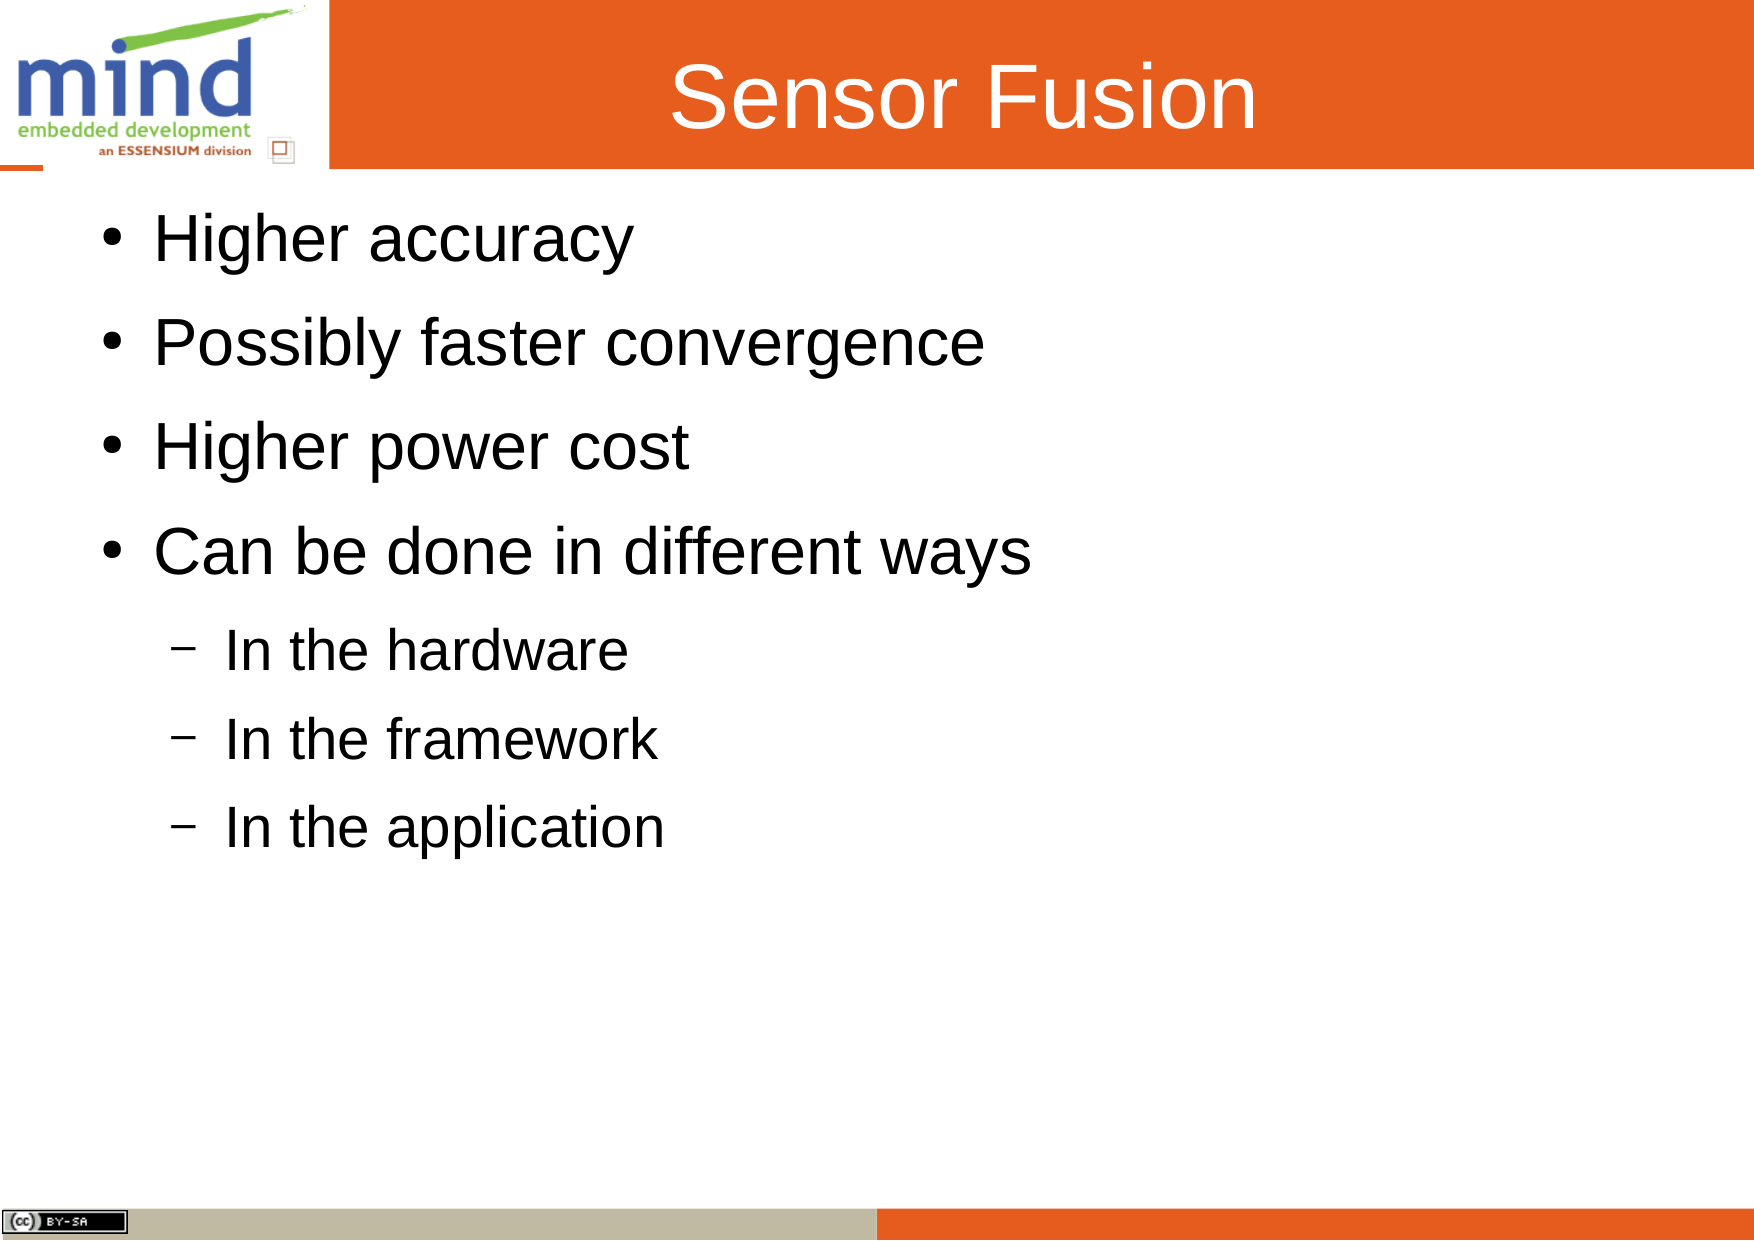

# Sensor Fusion
Higher accuracy
Possibly faster convergence
Higher power cost
Can be done in different ways
In the hardware
In the framework
In the application